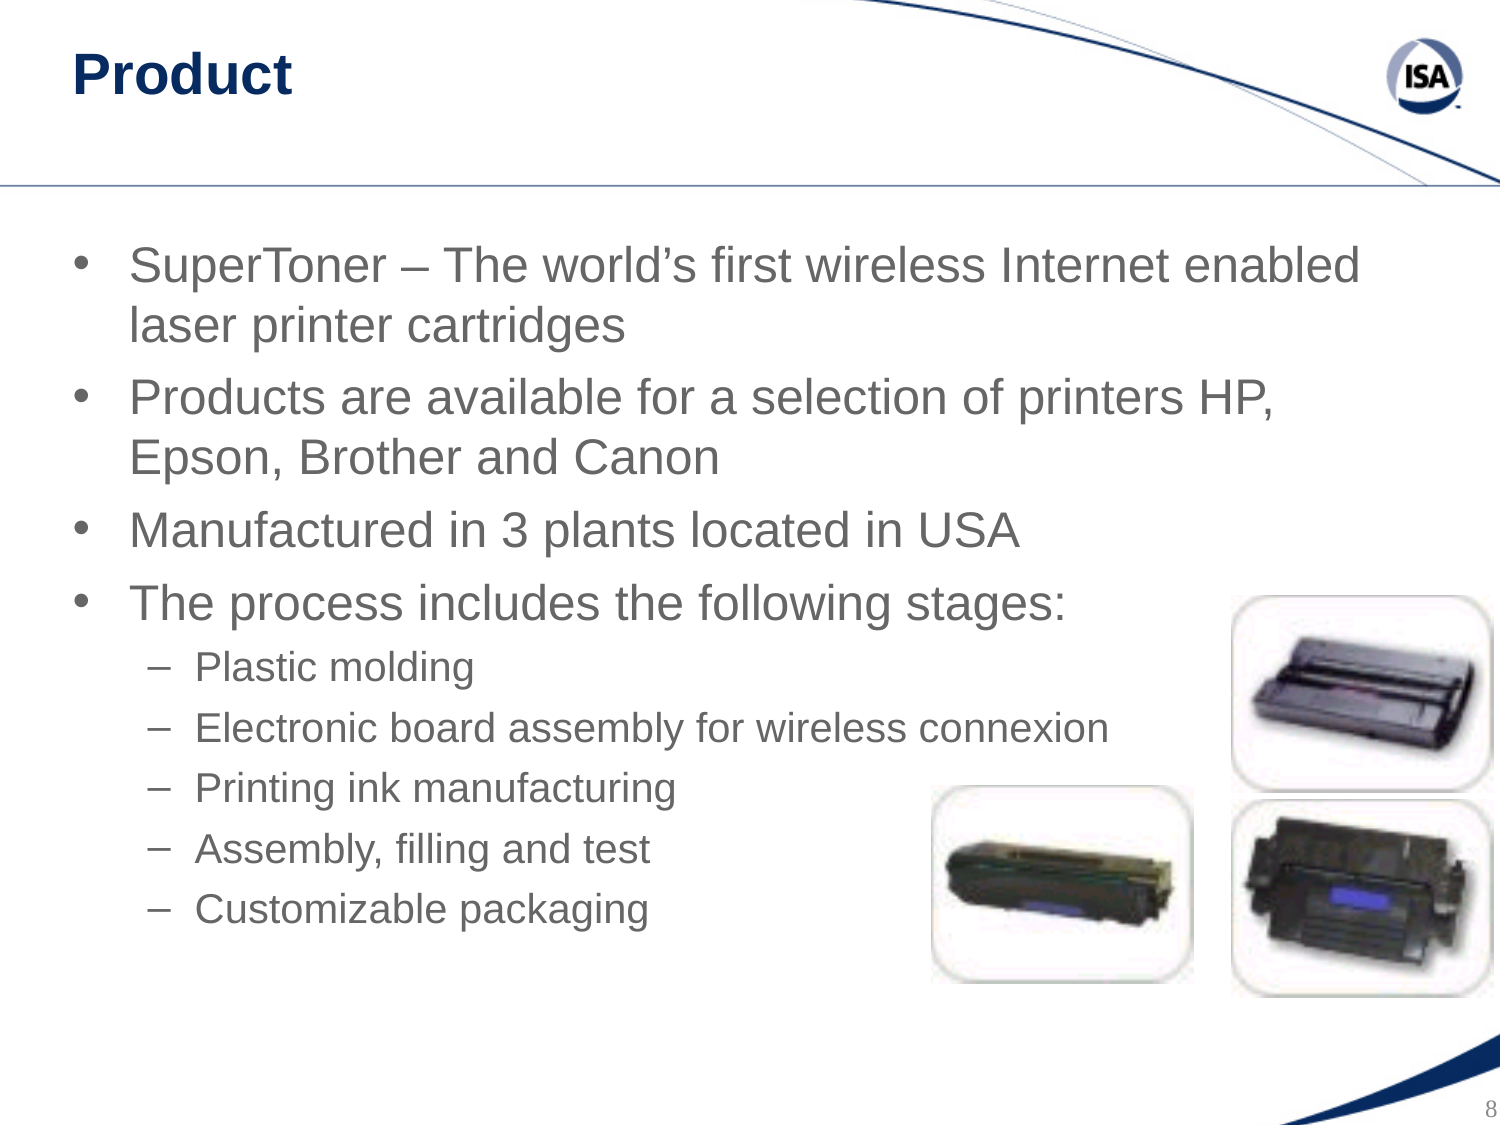

# Product
SuperToner – The world’s first wireless Internet enabled laser printer cartridges
Products are available for a selection of printers HP, Epson, Brother and Canon
Manufactured in 3 plants located in USA
The process includes the following stages:
Plastic molding
Electronic board assembly for wireless connexion
Printing ink manufacturing
Assembly, filling and test
Customizable packaging